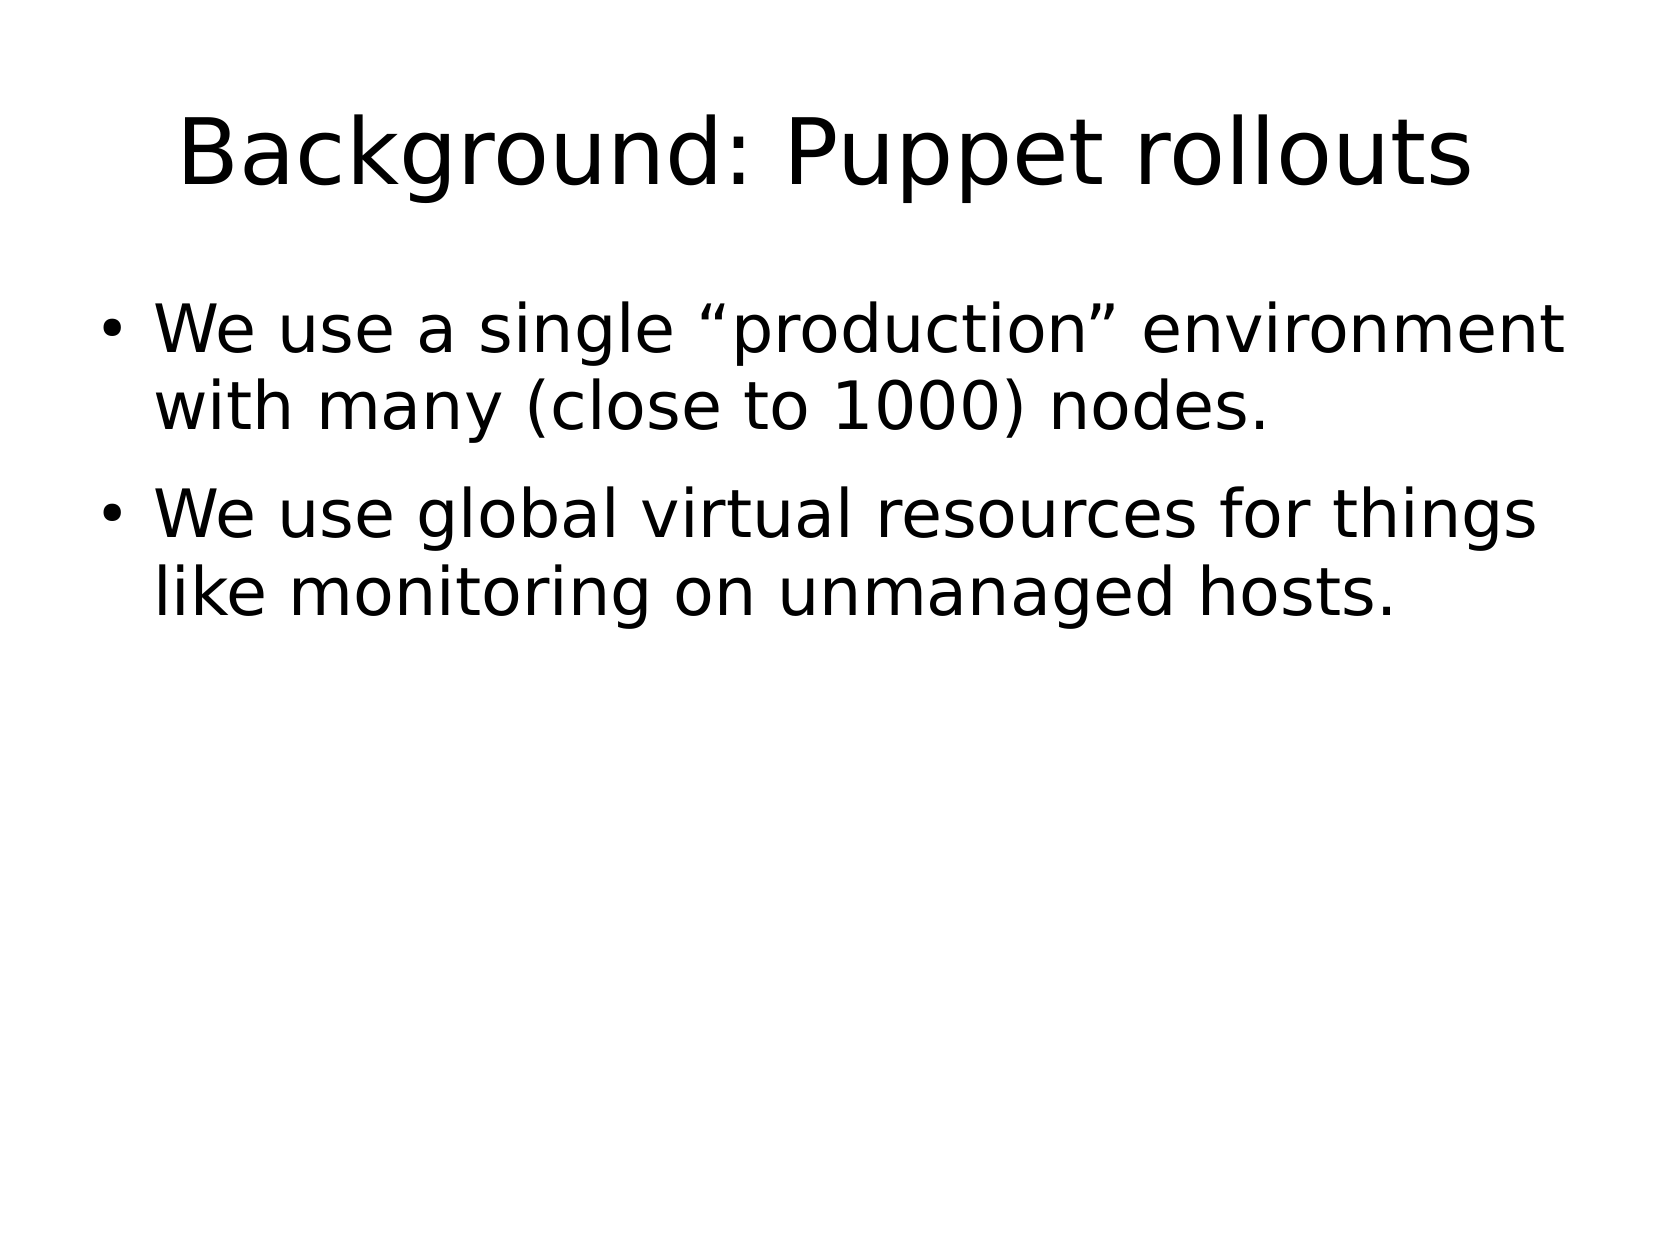

# Background: Puppet rollouts
We use a single “production” environment with many (close to 1000) nodes.
We use global virtual resources for things like monitoring on unmanaged hosts.